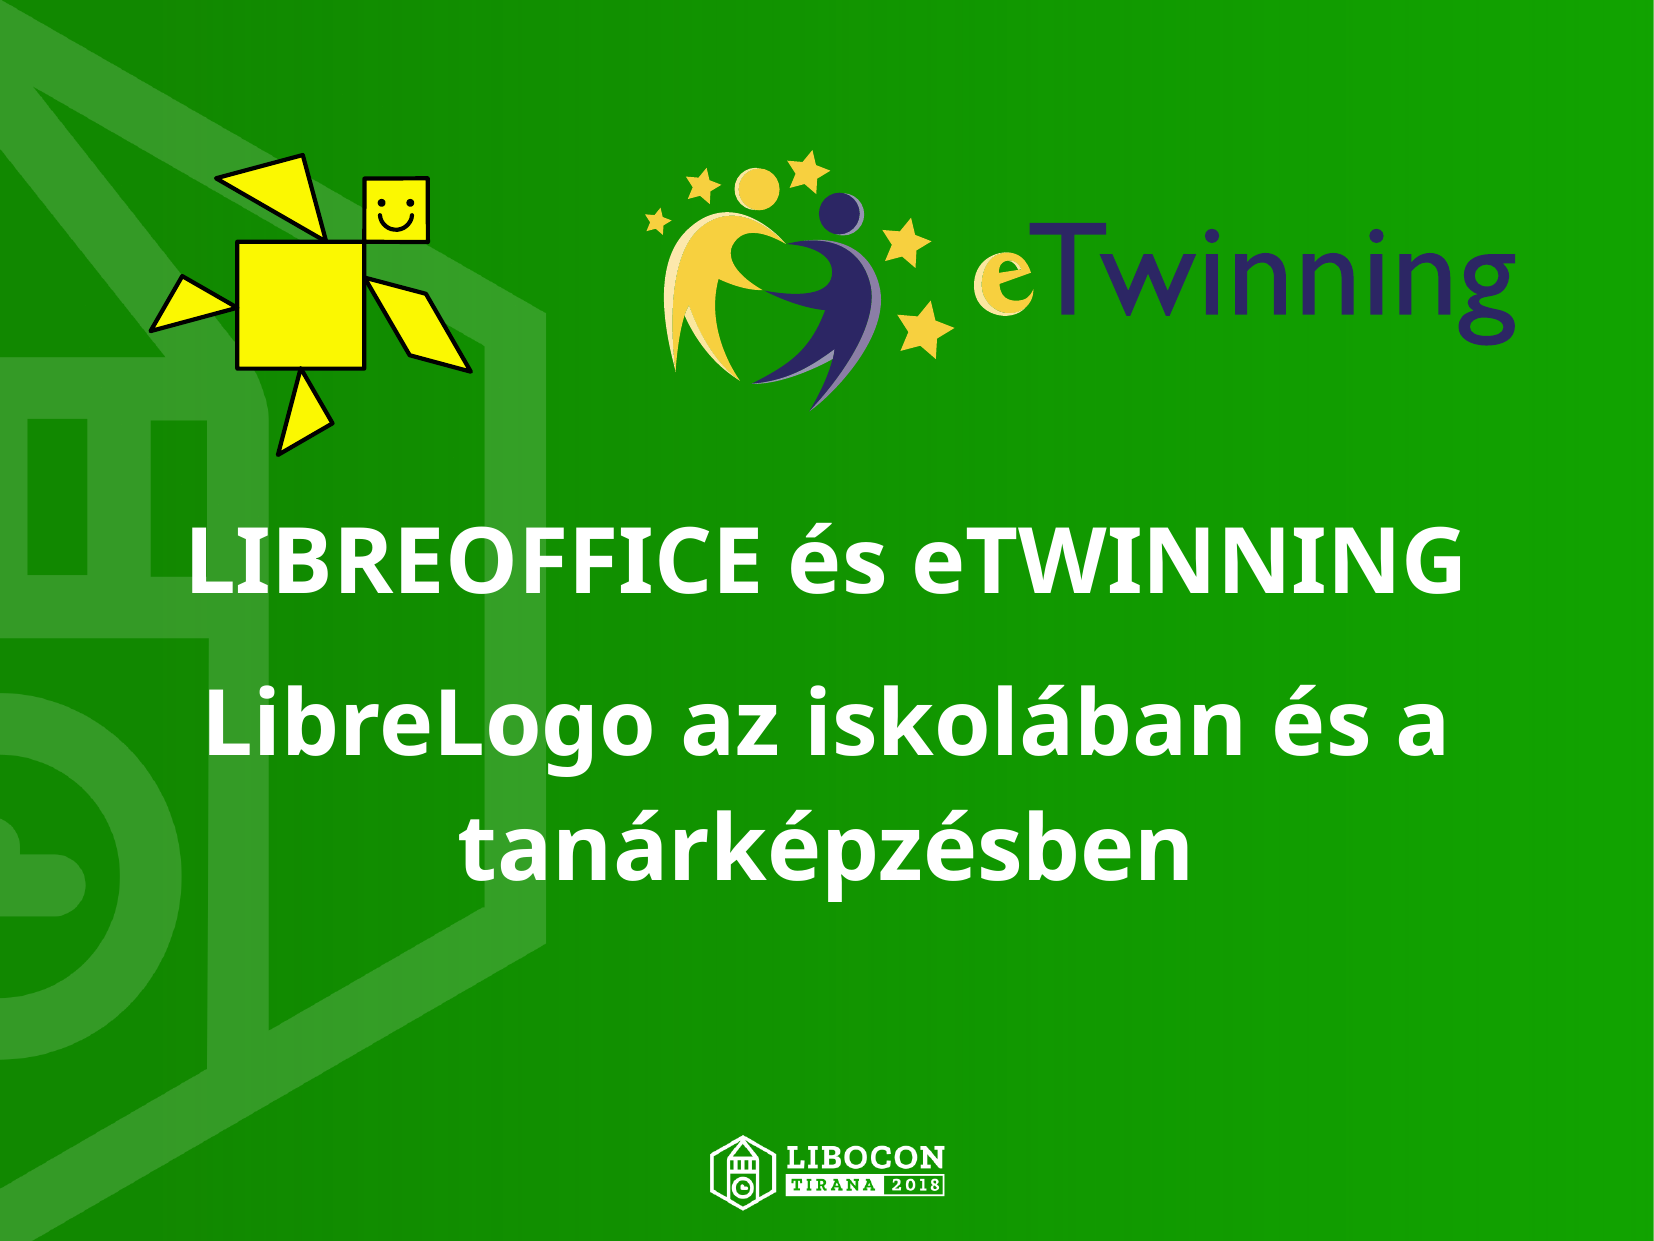

# LIBREOFFICE és eTWINNING
LibreLogo az iskolában és a tanárképzésben